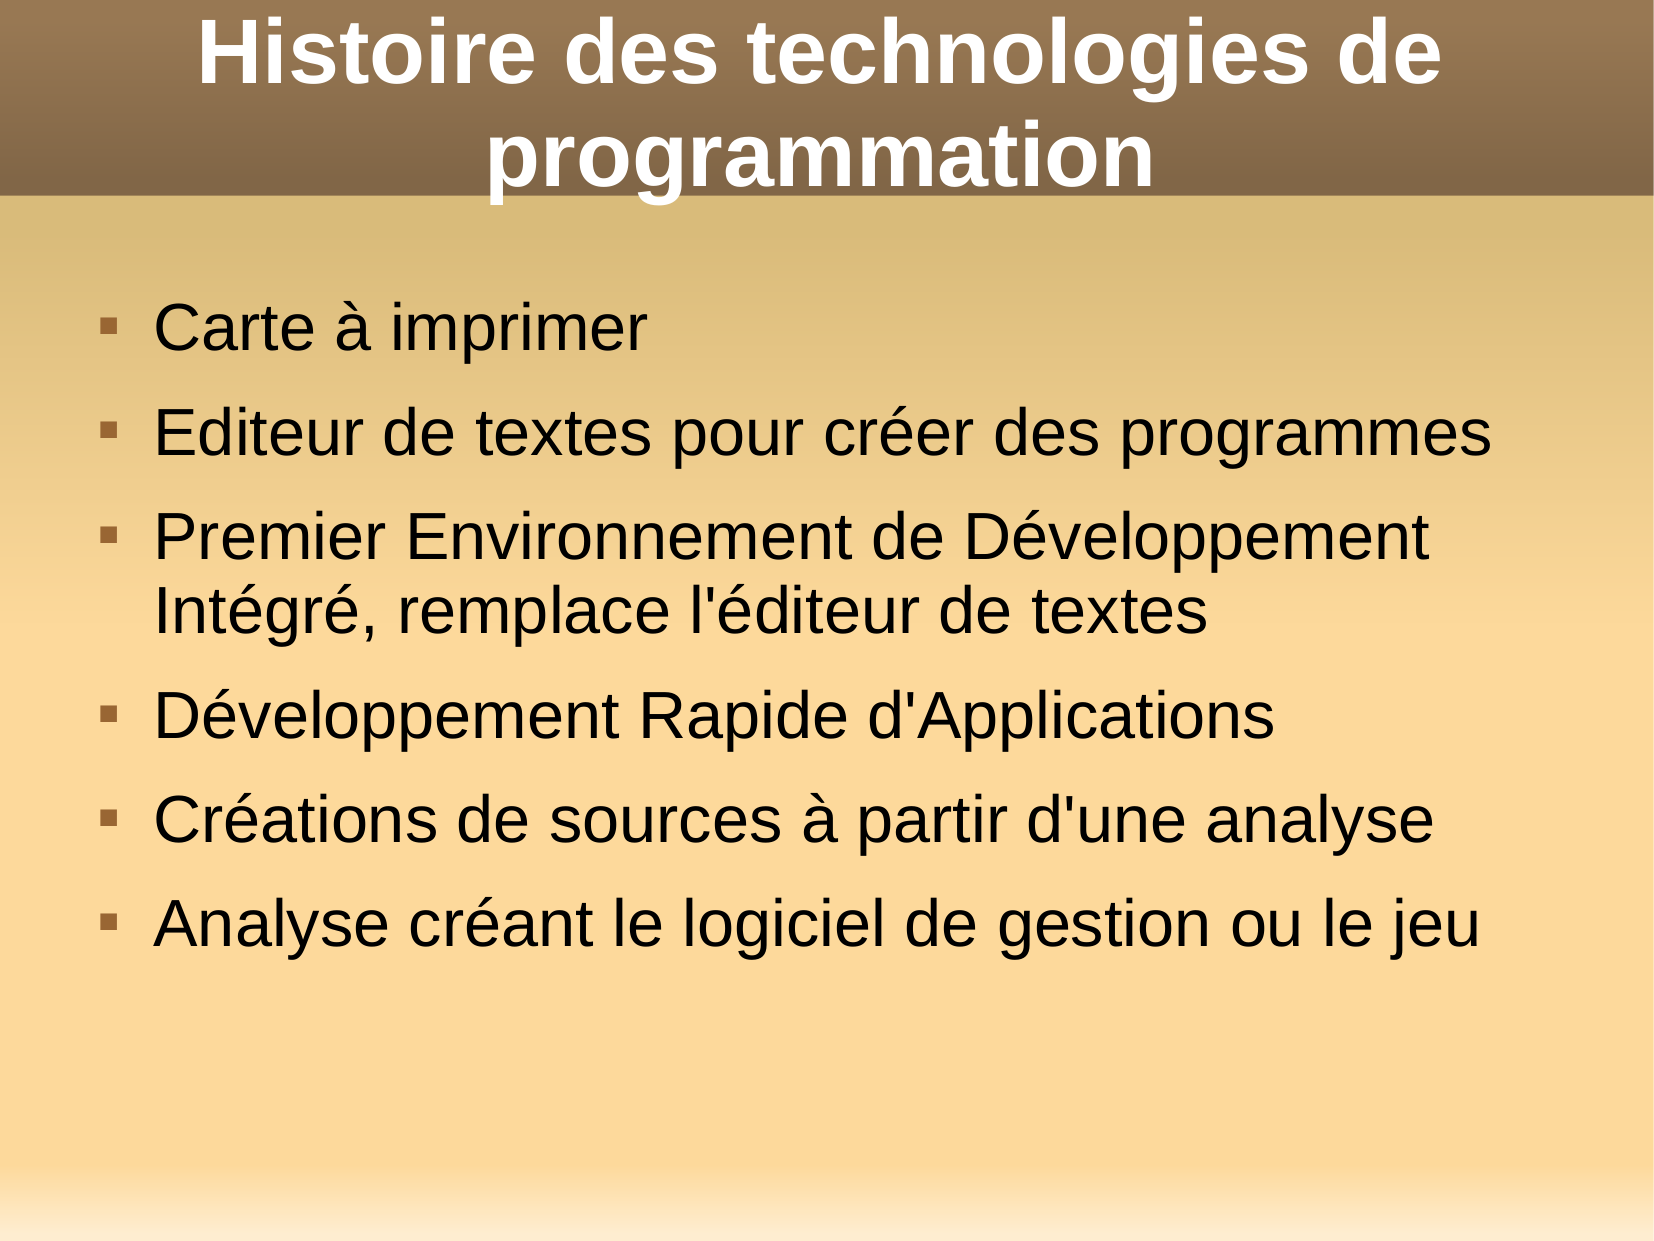

# Histoire des technologies de programmation
Carte à imprimer
Editeur de textes pour créer des programmes
Premier Environnement de Développement Intégré, remplace l'éditeur de textes
Développement Rapide d'Applications
Créations de sources à partir d'une analyse
Analyse créant le logiciel de gestion ou le jeu